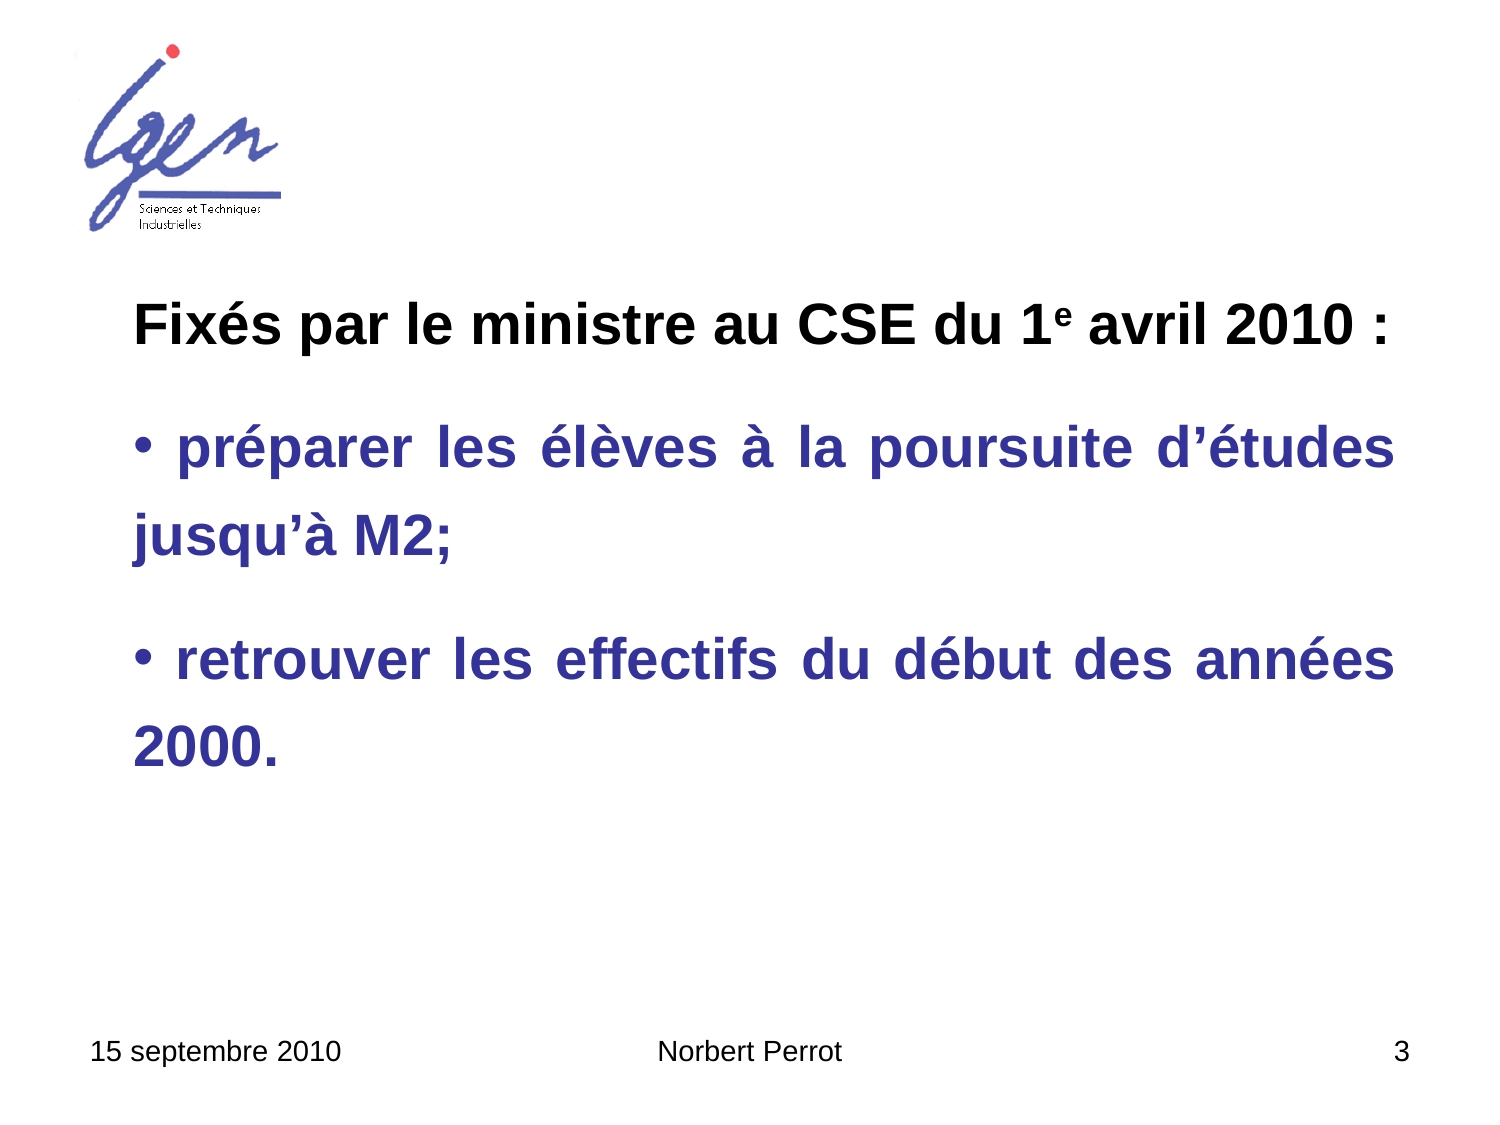

Fixés par le ministre au CSE du 1e avril 2010 :
 préparer les élèves à la poursuite d’études jusqu’à M2;
 retrouver les effectifs du début des années 2000.
15 septembre 2010
Norbert Perrot